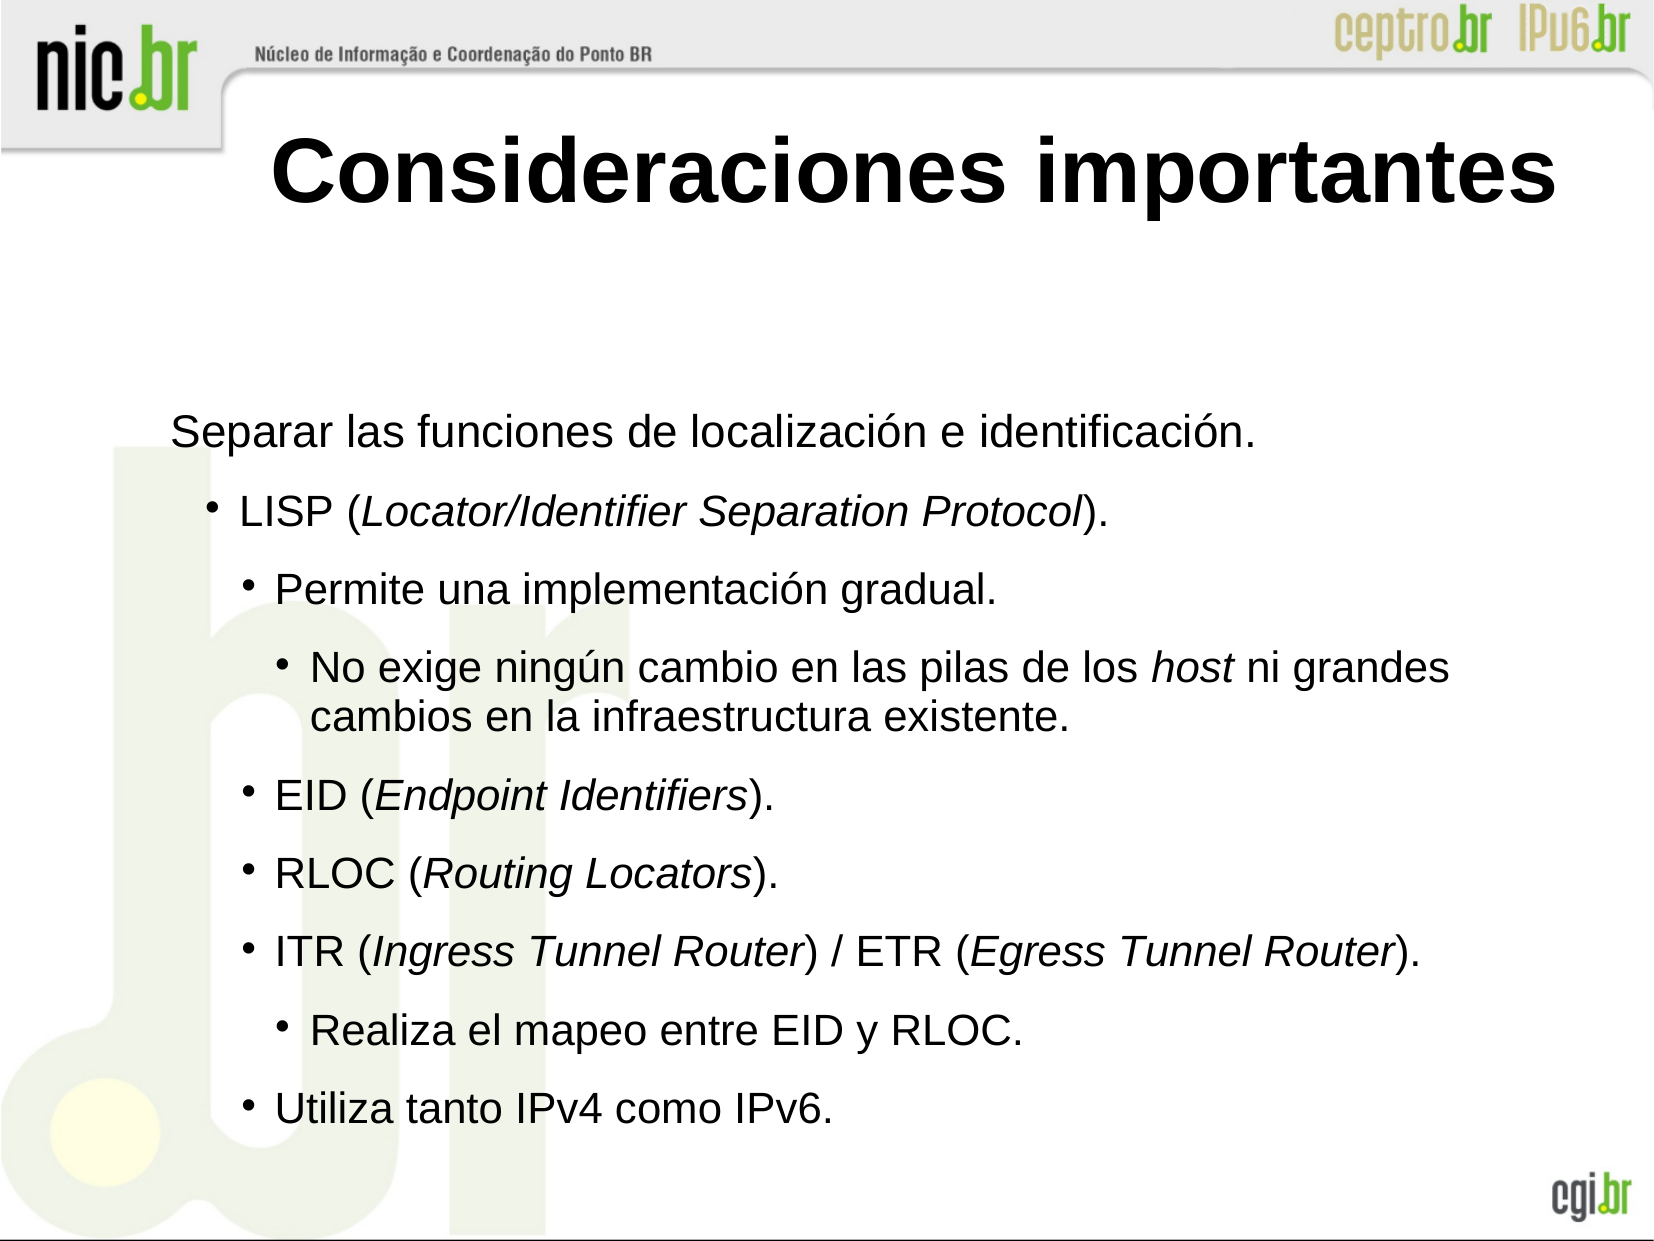

Consideraciones importantes
Separar las funciones de localización e identificación.
LISP (Locator/Identifier Separation Protocol).
Permite una implementación gradual.
No exige ningún cambio en las pilas de los host ni grandes cambios en la infraestructura existente.
EID (Endpoint Identifiers).
RLOC (Routing Locators).
ITR (Ingress Tunnel Router) / ETR (Egress Tunnel Router).
Realiza el mapeo entre EID y RLOC.
Utiliza tanto IPv4 como IPv6.